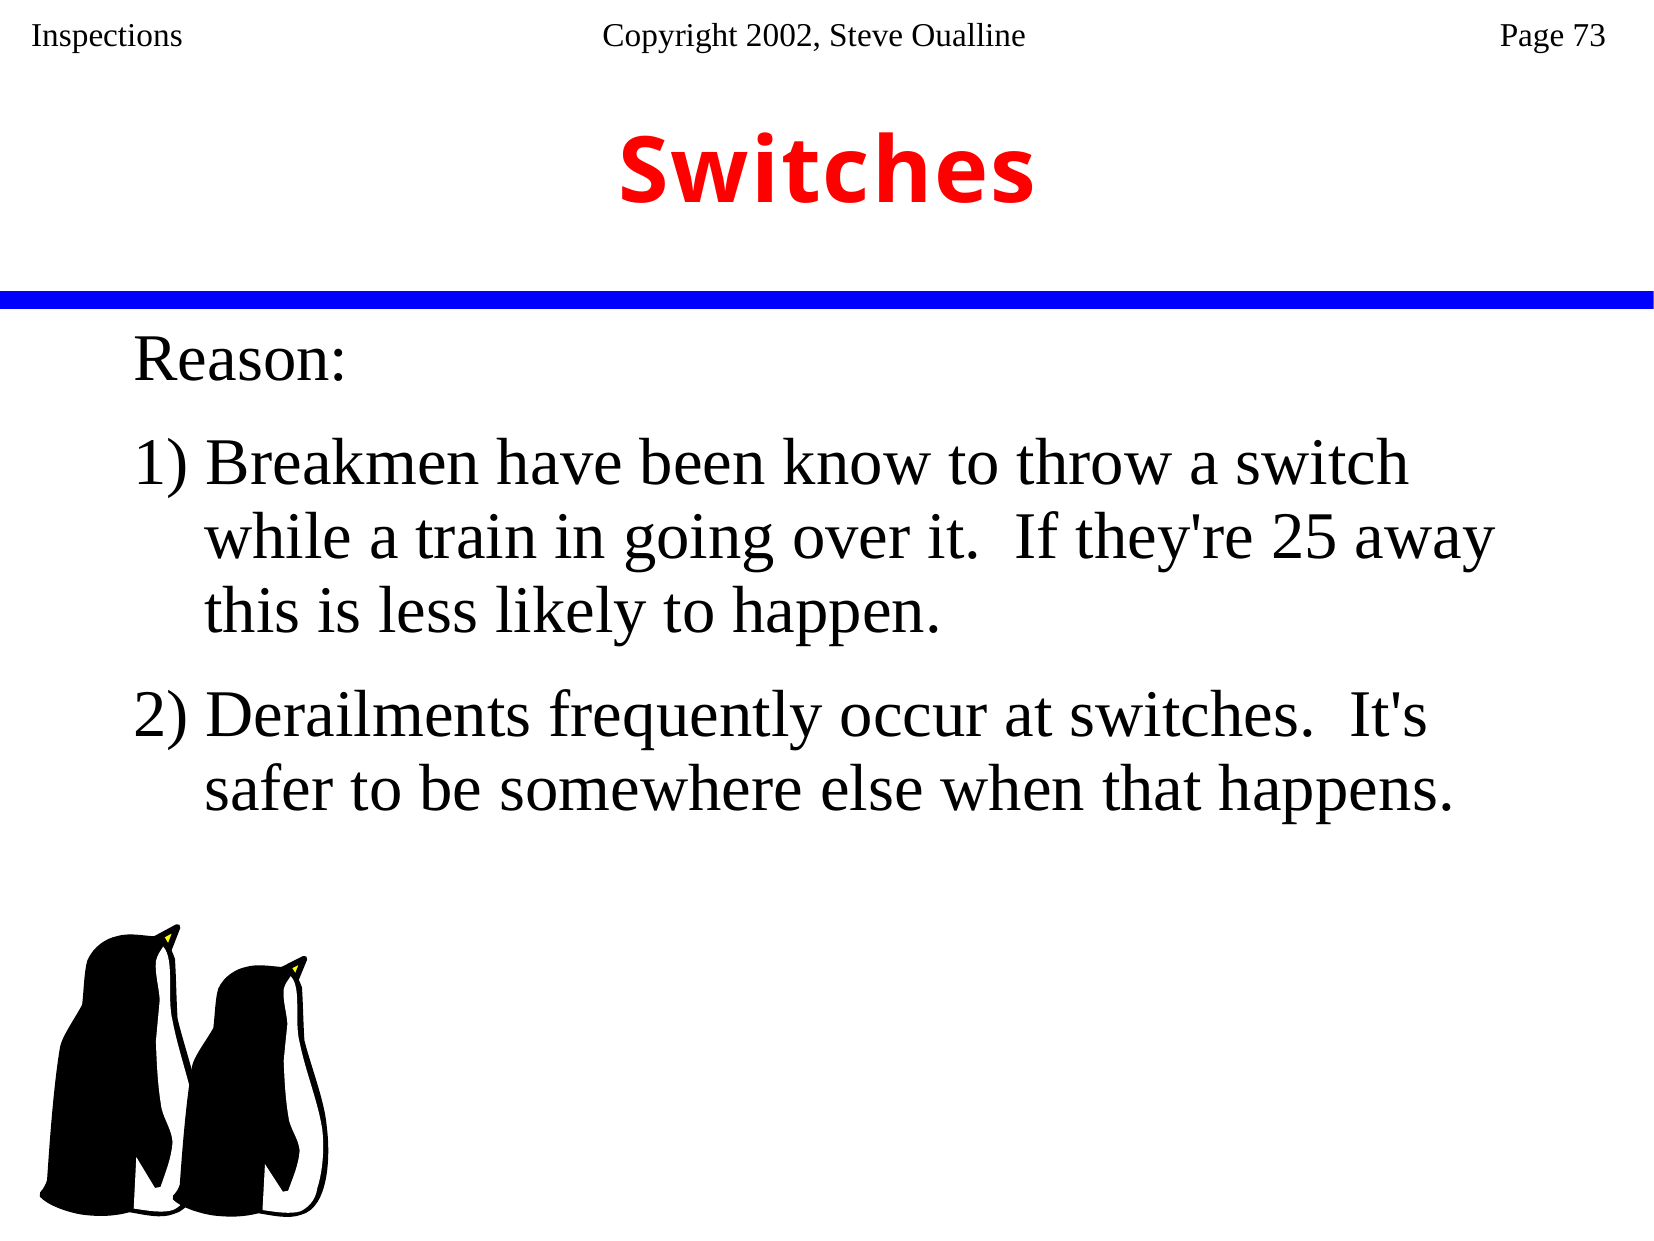

# Switches
Reason:
1) Breakmen have been know to throw a switch while a train in going over it. If they're 25 away this is less likely to happen.
2) Derailments frequently occur at switches. It's safer to be somewhere else when that happens.